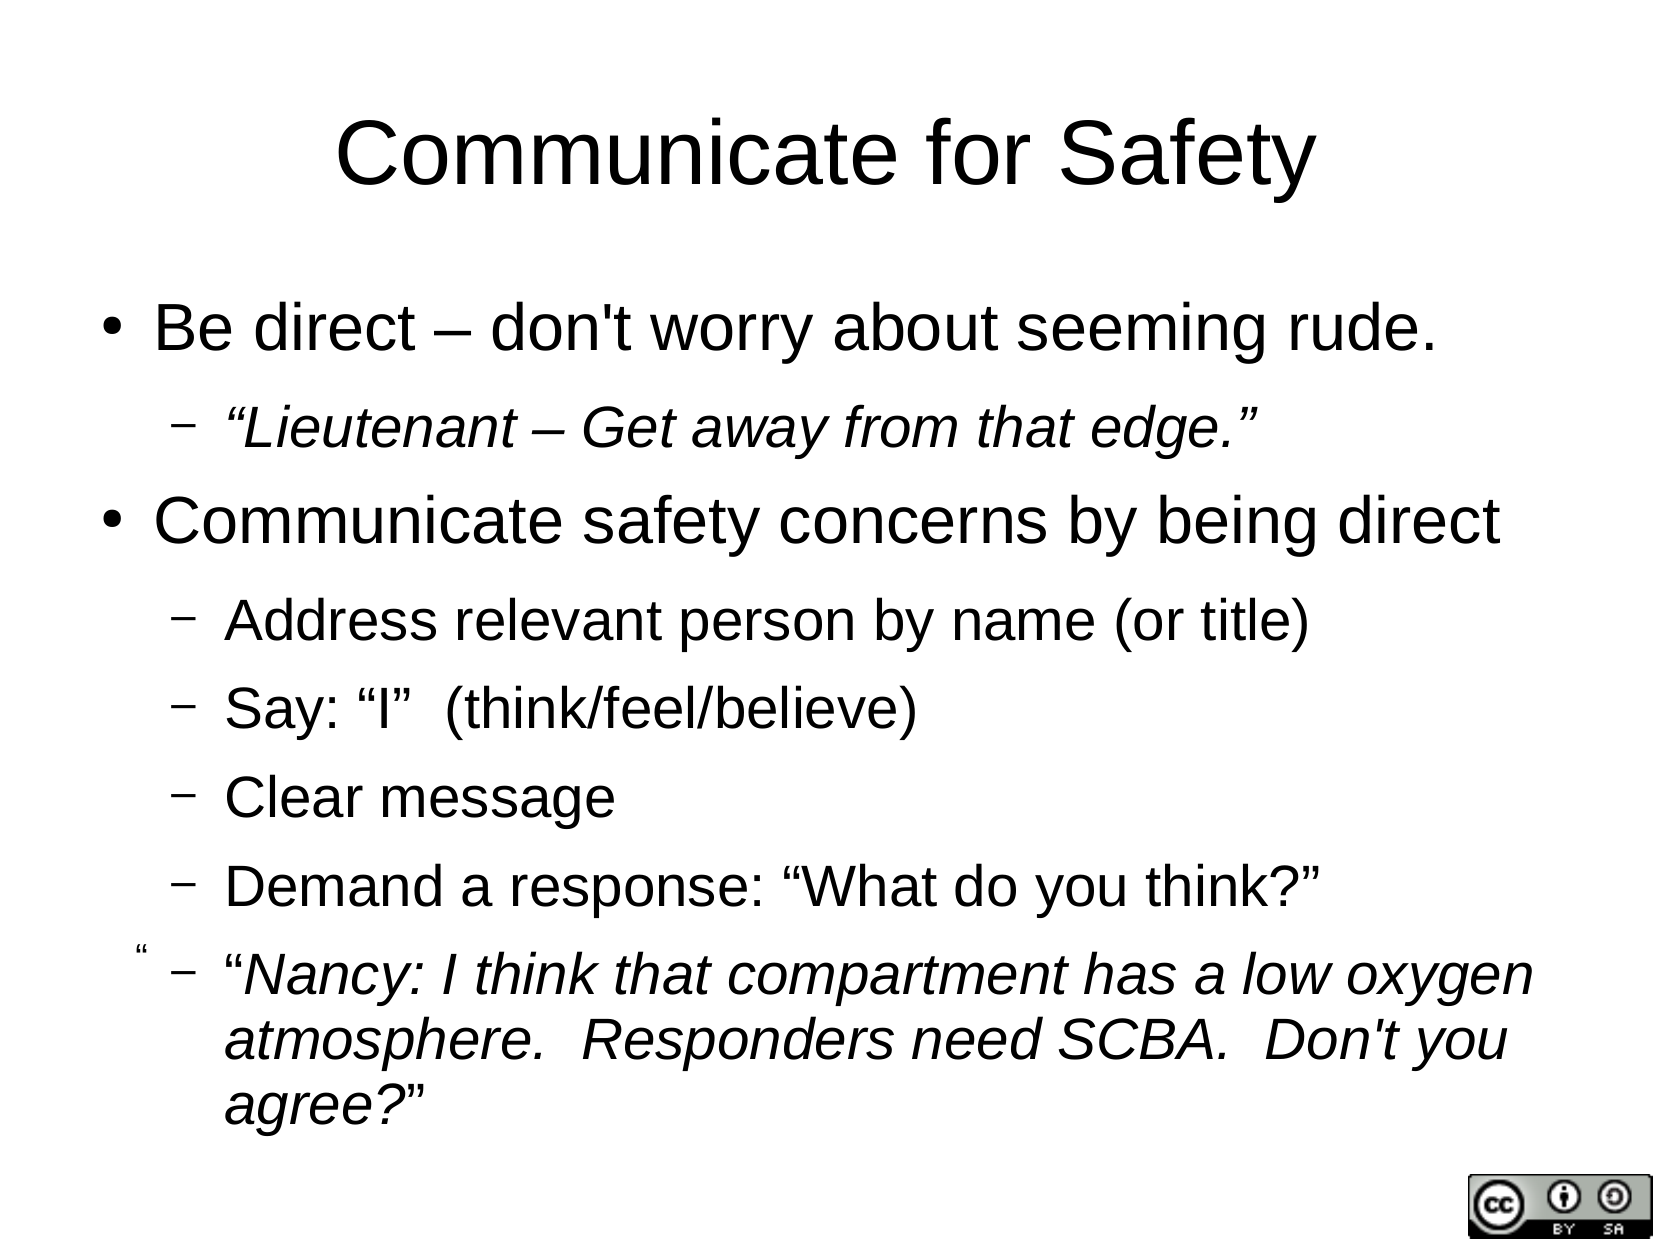

# Communicate for Safety
Be direct – don't worry about seeming rude.
“Lieutenant – Get away from that edge.”
Communicate safety concerns by being direct
Address relevant person by name (or title)
Say: “I” (think/feel/believe)
Clear message
Demand a response: “What do you think?”
“Nancy: I think that compartment has a low oxygen atmosphere. Responders need SCBA. Don't you agree?”
“